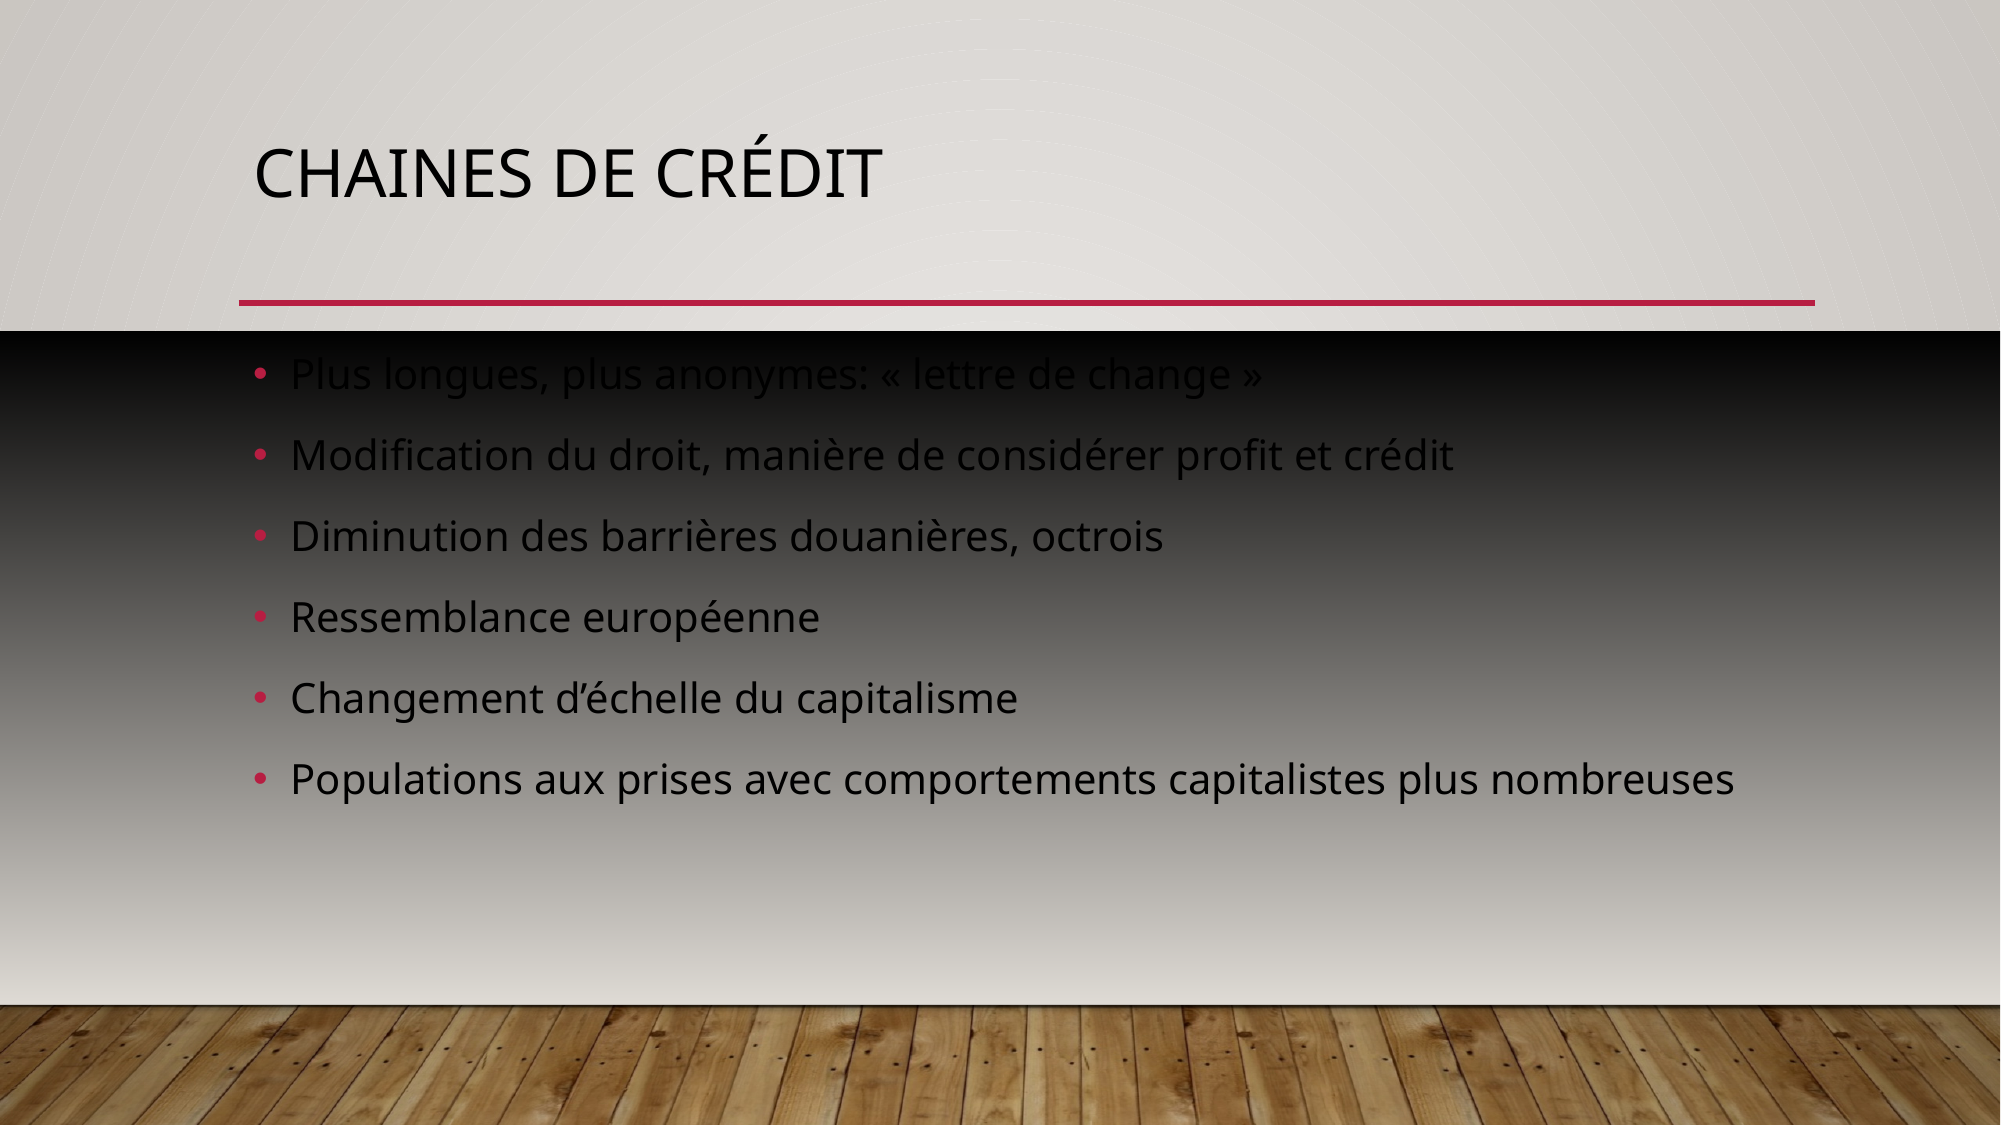

# Chaines de crédit
Plus longues, plus anonymes: « lettre de change »
Modification du droit, manière de considérer profit et crédit
Diminution des barrières douanières, octrois
Ressemblance européenne
Changement d’échelle du capitalisme
Populations aux prises avec comportements capitalistes plus nombreuses